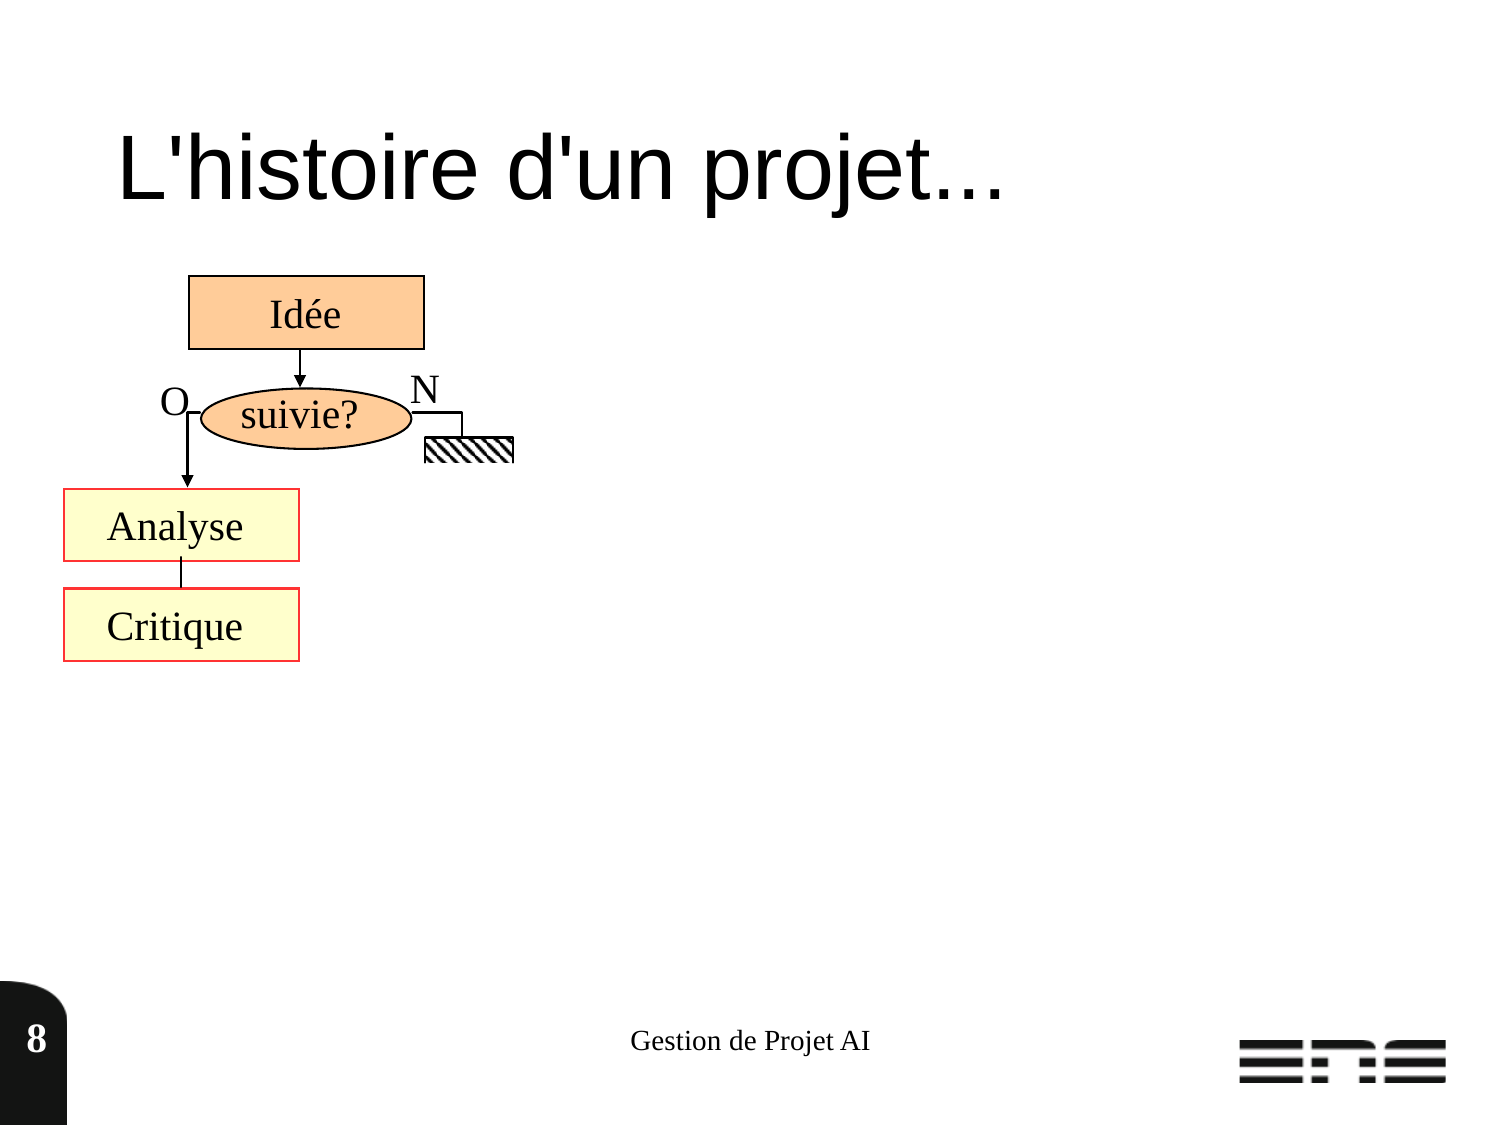

# L'histoire d'un projet...
Idée
N
O
suivie?
Analyse
Critique
8
Gestion de Projet AI